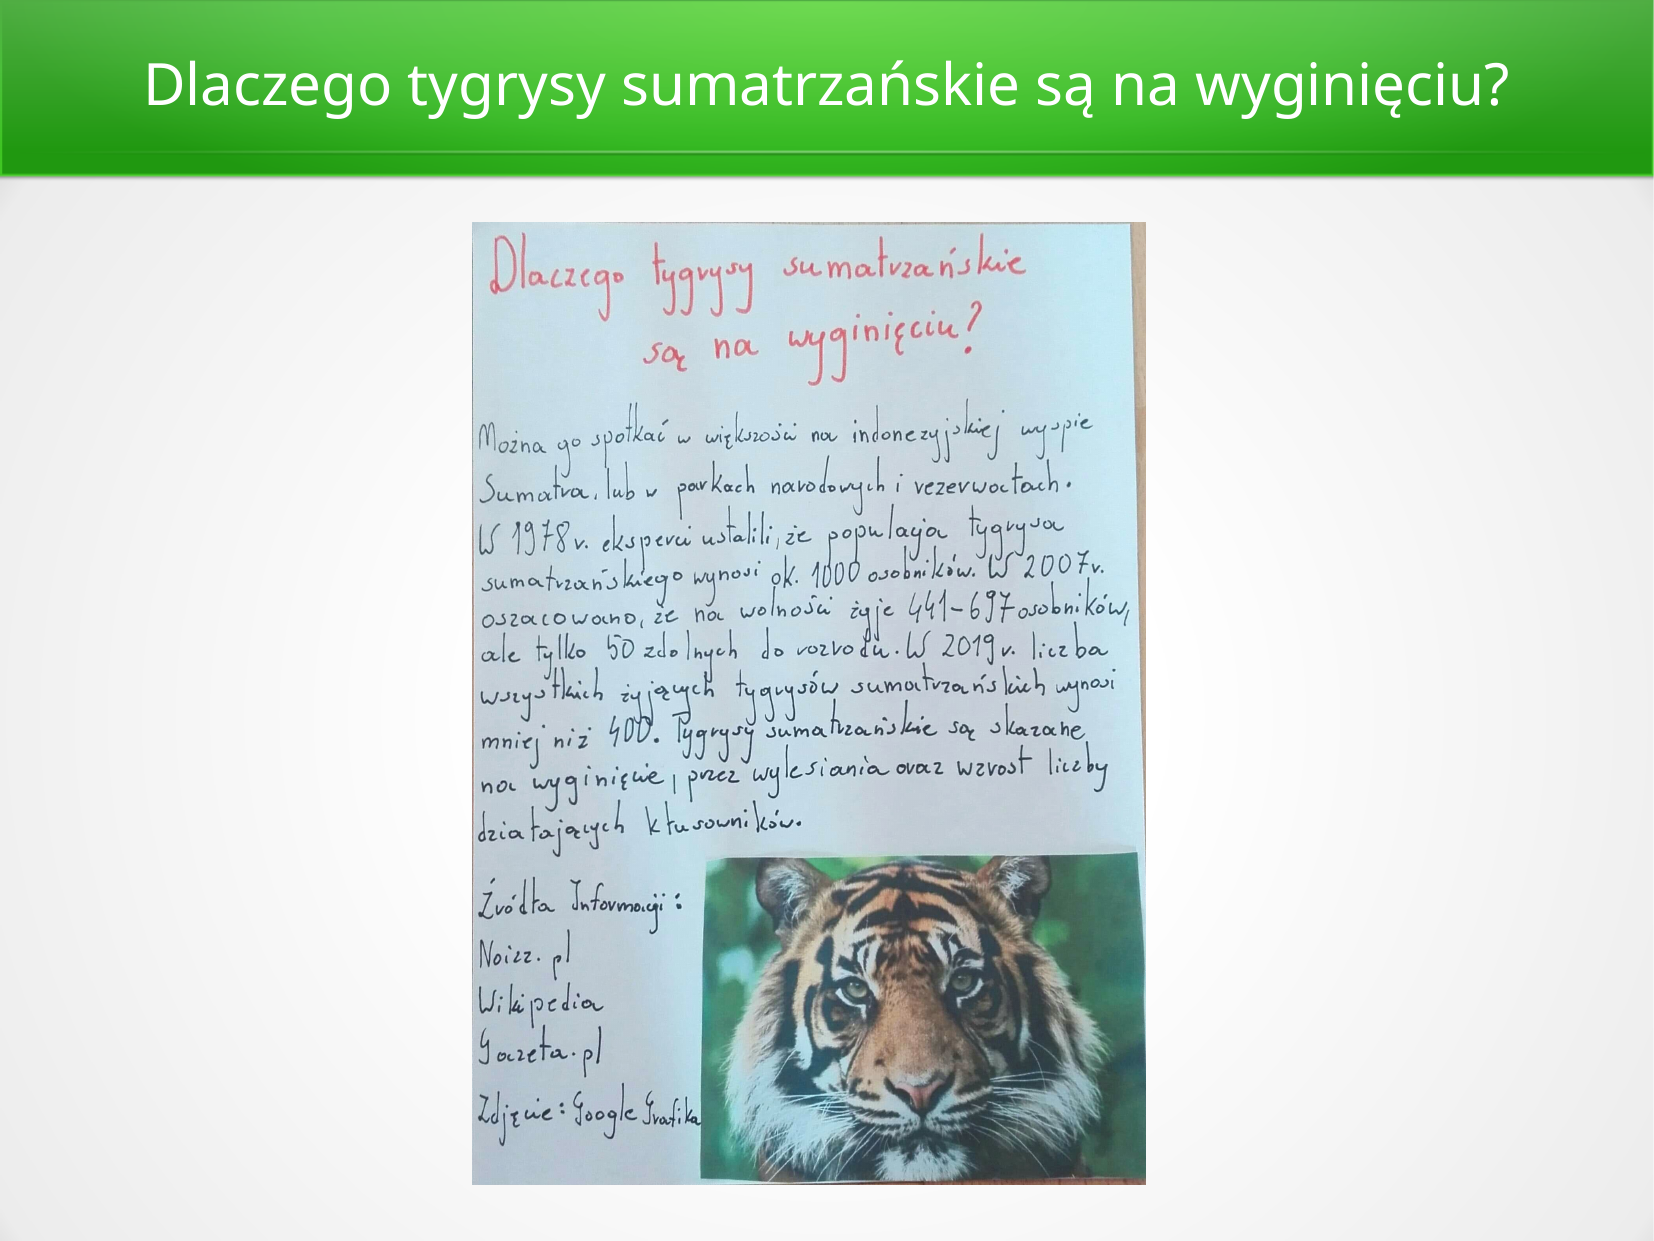

# Dlaczego tygrysy sumatrzańskie są na wyginięciu?